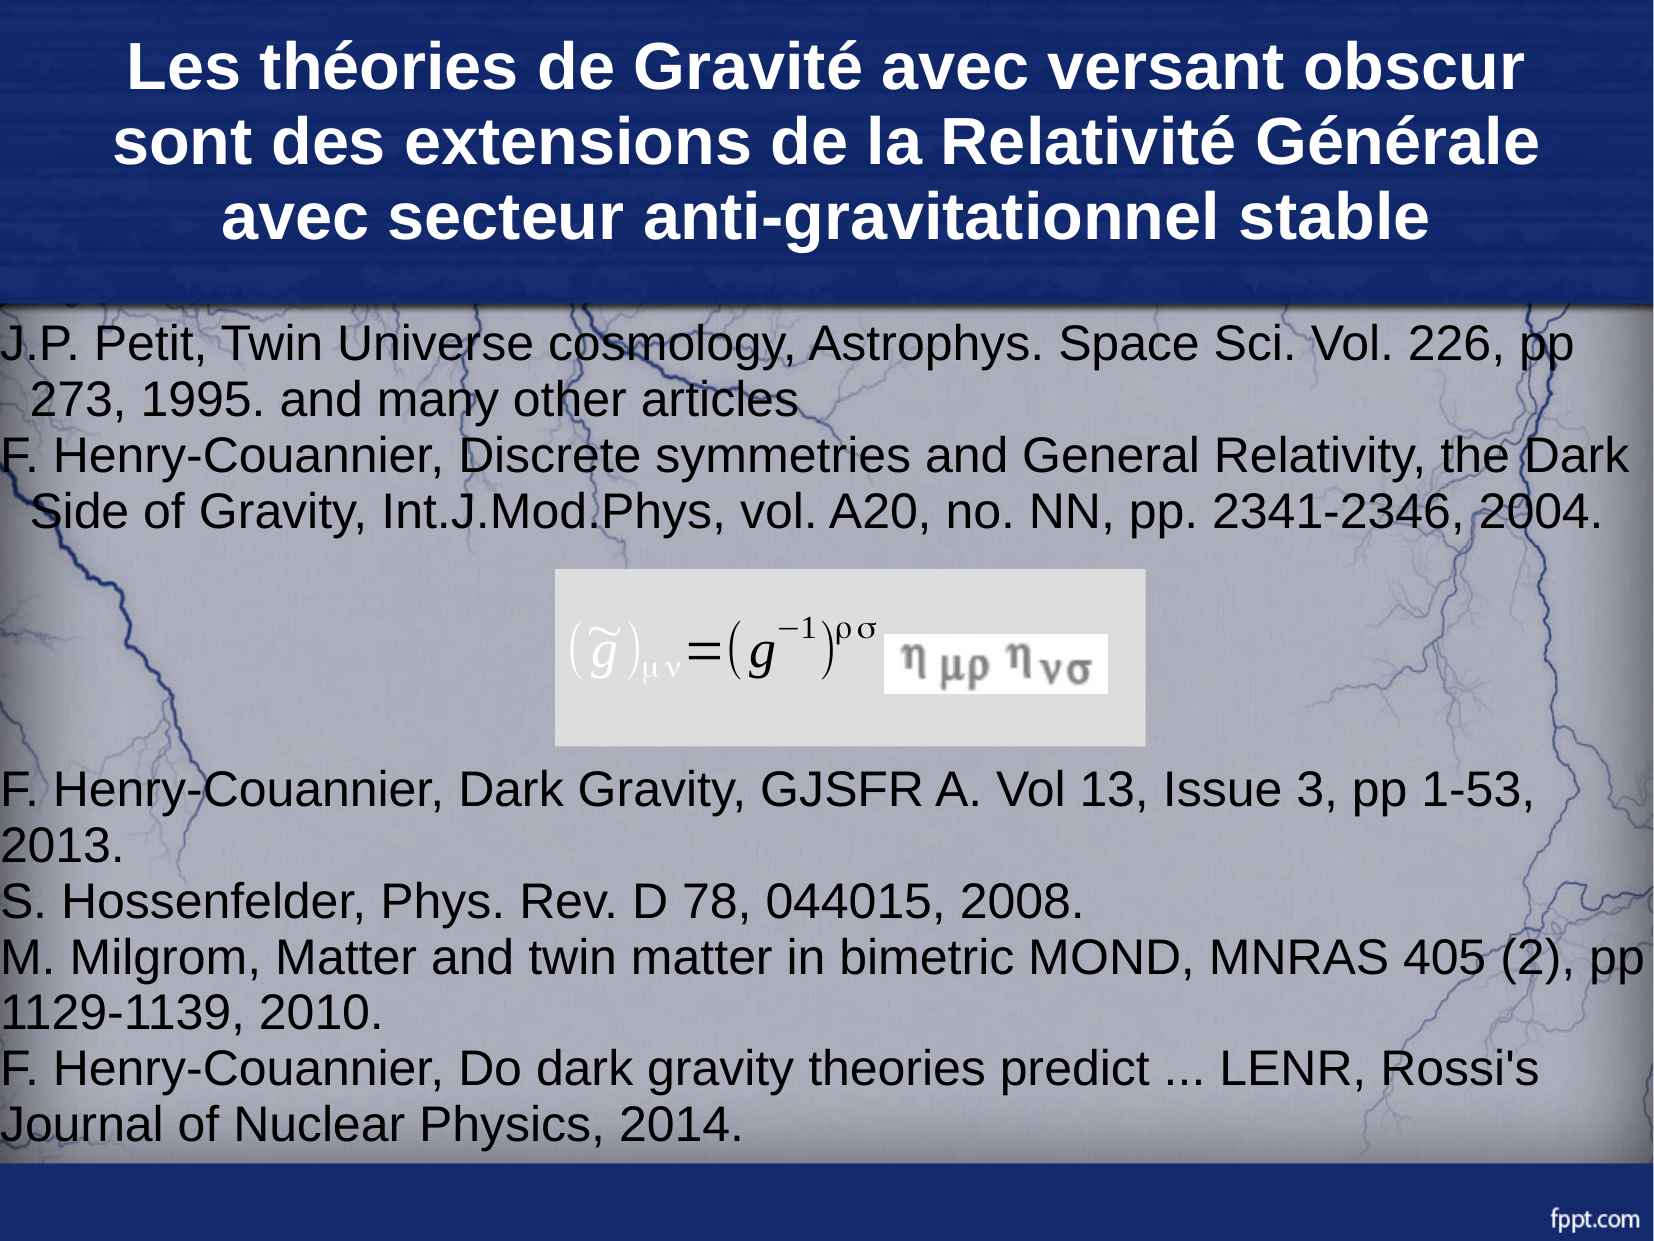

Les théories de Gravité avec versant obscur sont des extensions de la Relativité Générale avec secteur anti-gravitationnel stable
# J.P. Petit, Twin Universe cosmology, Astrophys. Space Sci. Vol. 226, pp 273, 1995. and many other articles
F. Henry-Couannier, Discrete symmetries and General Relativity, the Dark Side of Gravity, Int.J.Mod.Phys, vol. A20, no. NN, pp. 2341-2346, 2004.
F. Henry-Couannier, Dark Gravity, GJSFR A. Vol 13, Issue 3, pp 1-53, 2013.
S. Hossenfelder, Phys. Rev. D 78, 044015, 2008.
M. Milgrom, Matter and twin matter in bimetric MOND, MNRAS 405 (2), pp 1129-1139, 2010.
F. Henry-Couannier, Do dark gravity theories predict ... LENR, Rossi's Journal of Nuclear Physics, 2014.